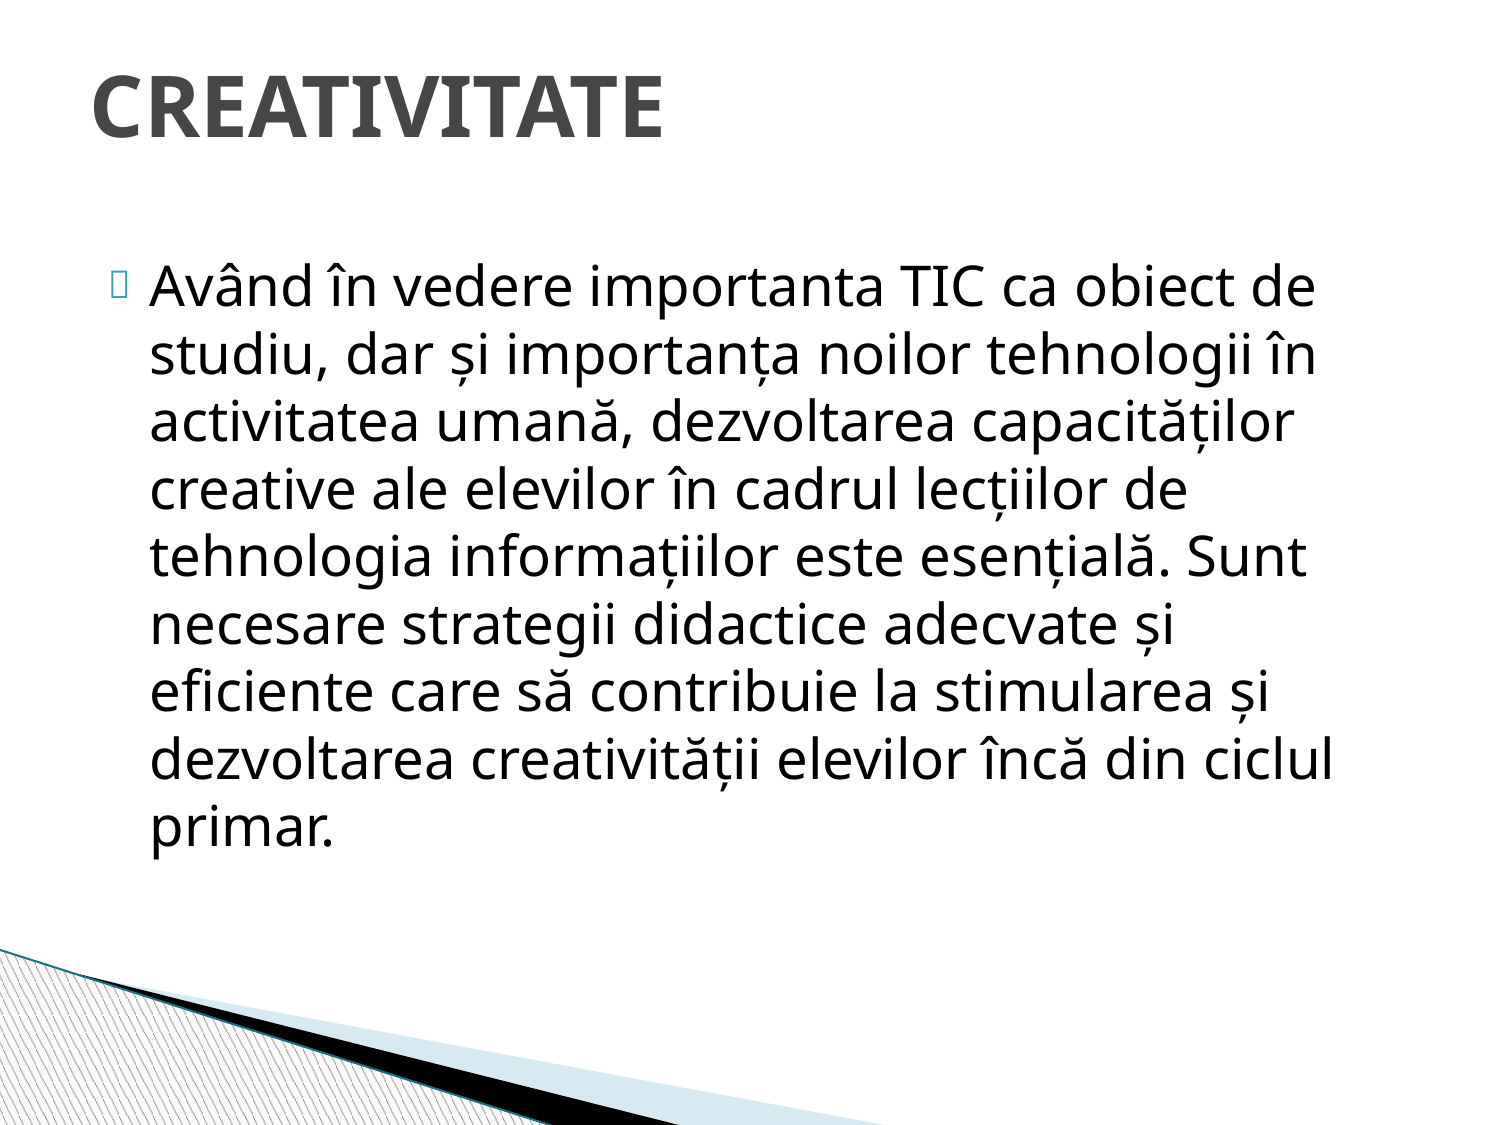

CREATIVITATE
# Având în vedere importanta TIC ca obiect de studiu, dar și importanța noilor tehnologii în activitatea umană, dezvoltarea capacităților creative ale elevilor în cadrul lecțiilor de tehnologia informațiilor este esențială. Sunt necesare strategii didactice adecvate și eficiente care să contribuie la stimularea și dezvoltarea creativității elevilor încă din ciclul primar.